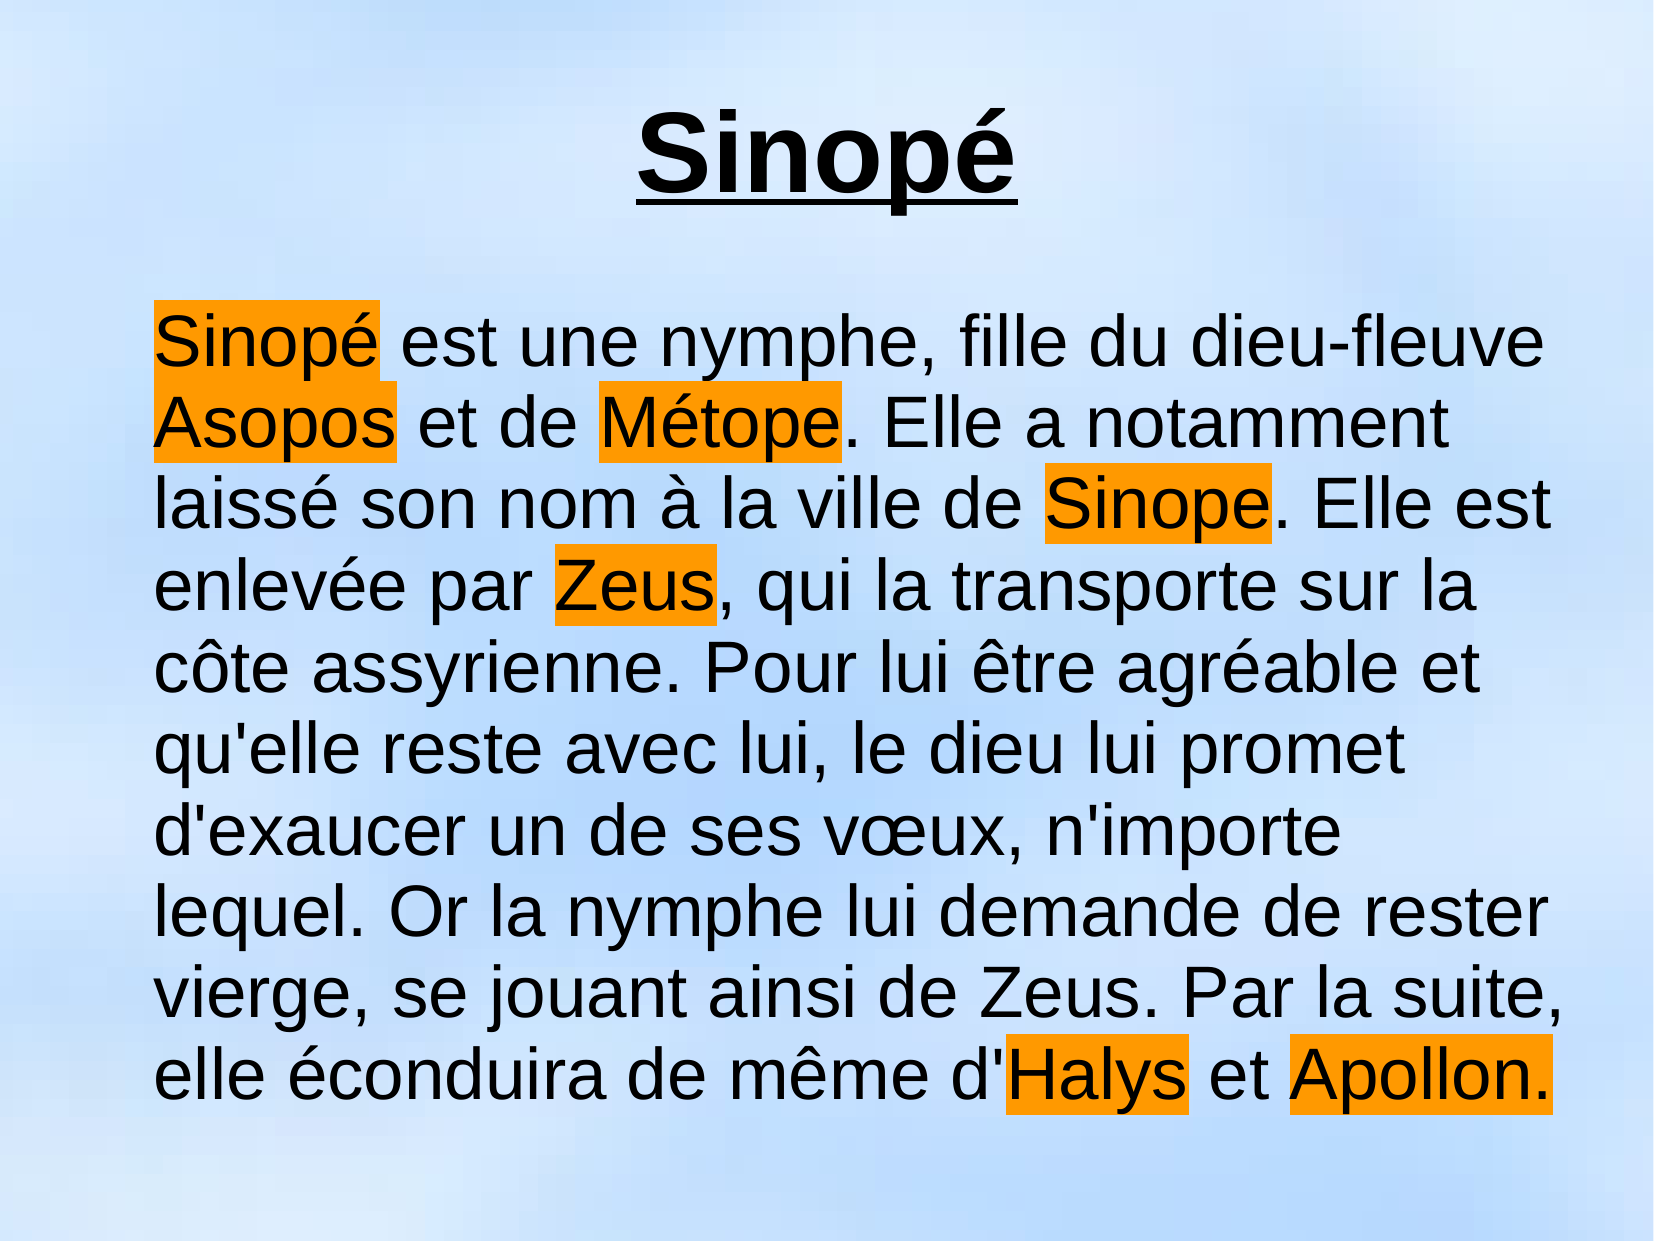

# Sinopé
Sinopé est une nymphe, fille du dieu-fleuve Asopos et de Métope. Elle a notamment laissé son nom à la ville de Sinope. Elle est enlevée par Zeus, qui la transporte sur la côte assyrienne. Pour lui être agréable et qu'elle reste avec lui, le dieu lui promet d'exaucer un de ses vœux, n'importe lequel. Or la nymphe lui demande de rester vierge, se jouant ainsi de Zeus. Par la suite, elle éconduira de même d'Halys et Apollon.